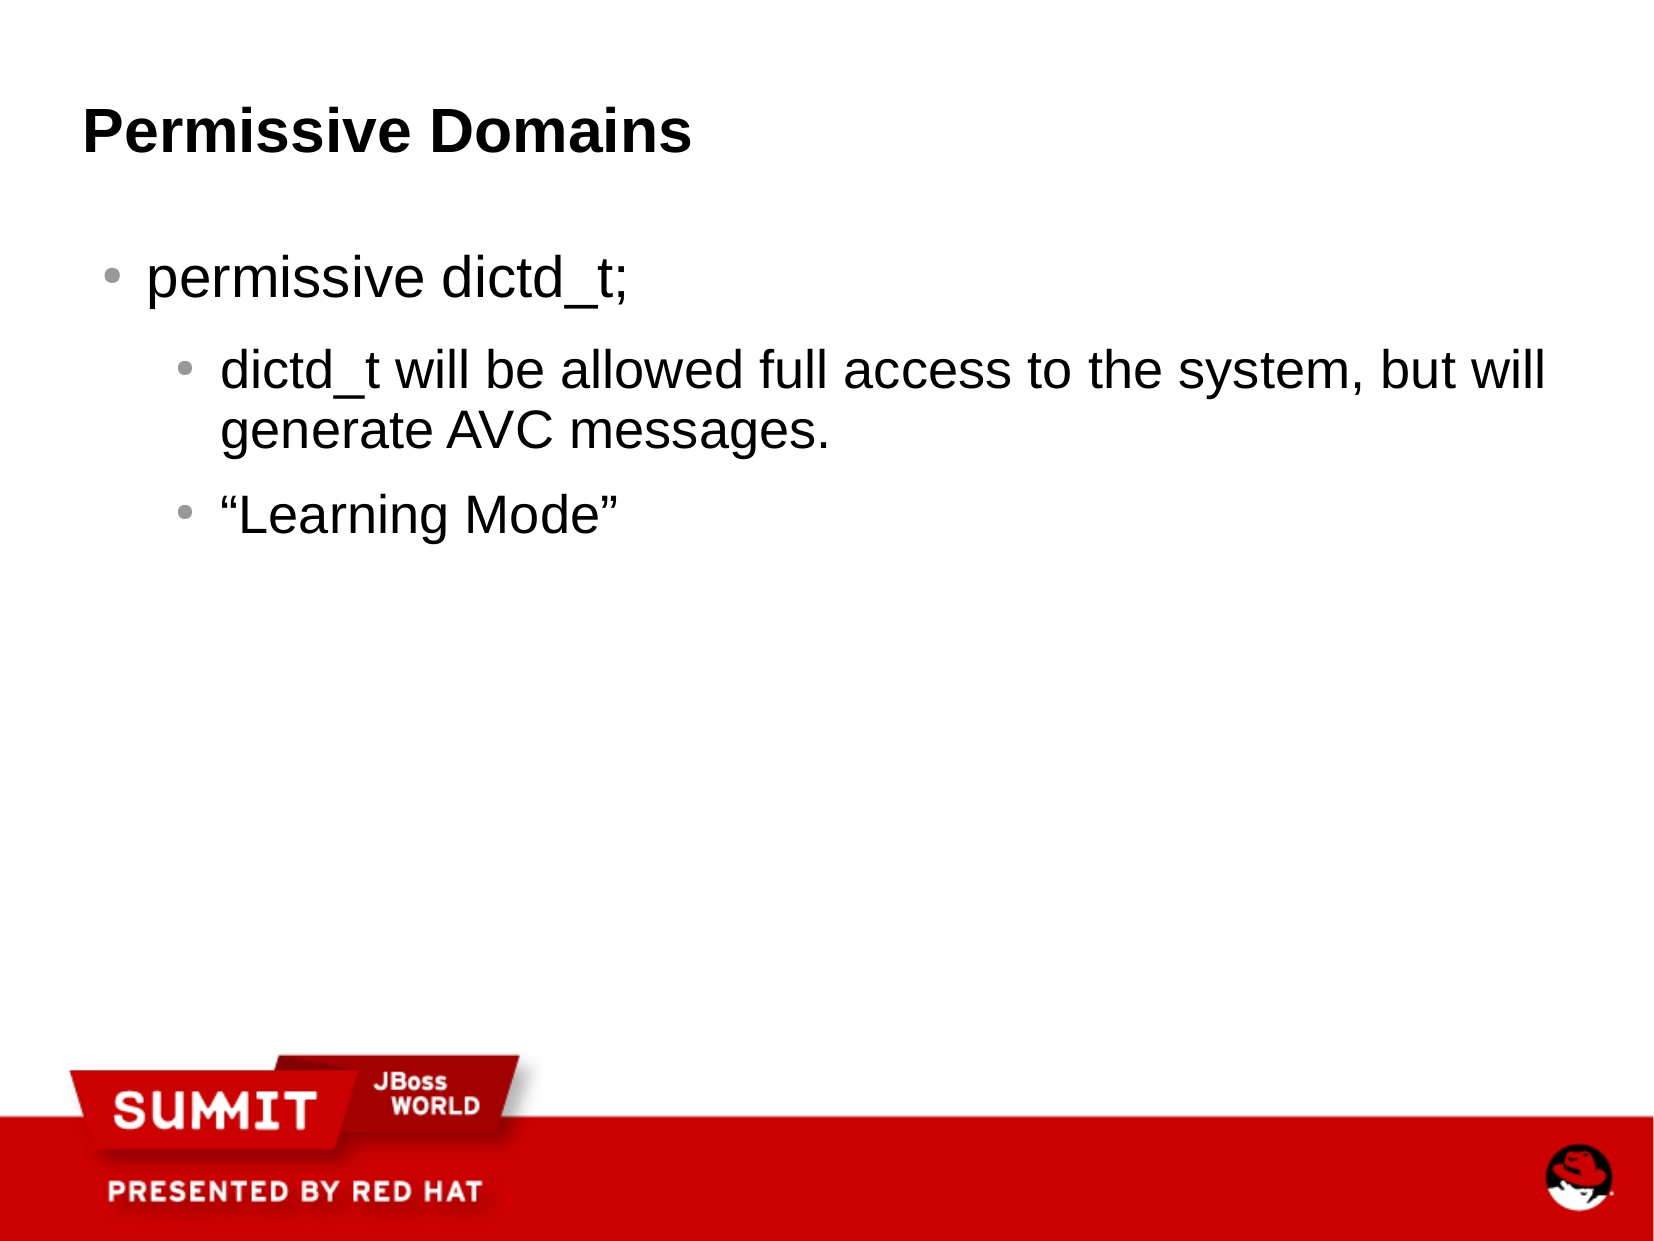

# Permissive Domains
permissive dictd_t;
dictd_t will be allowed full access to the system, but will generate AVC messages.
“Learning Mode”